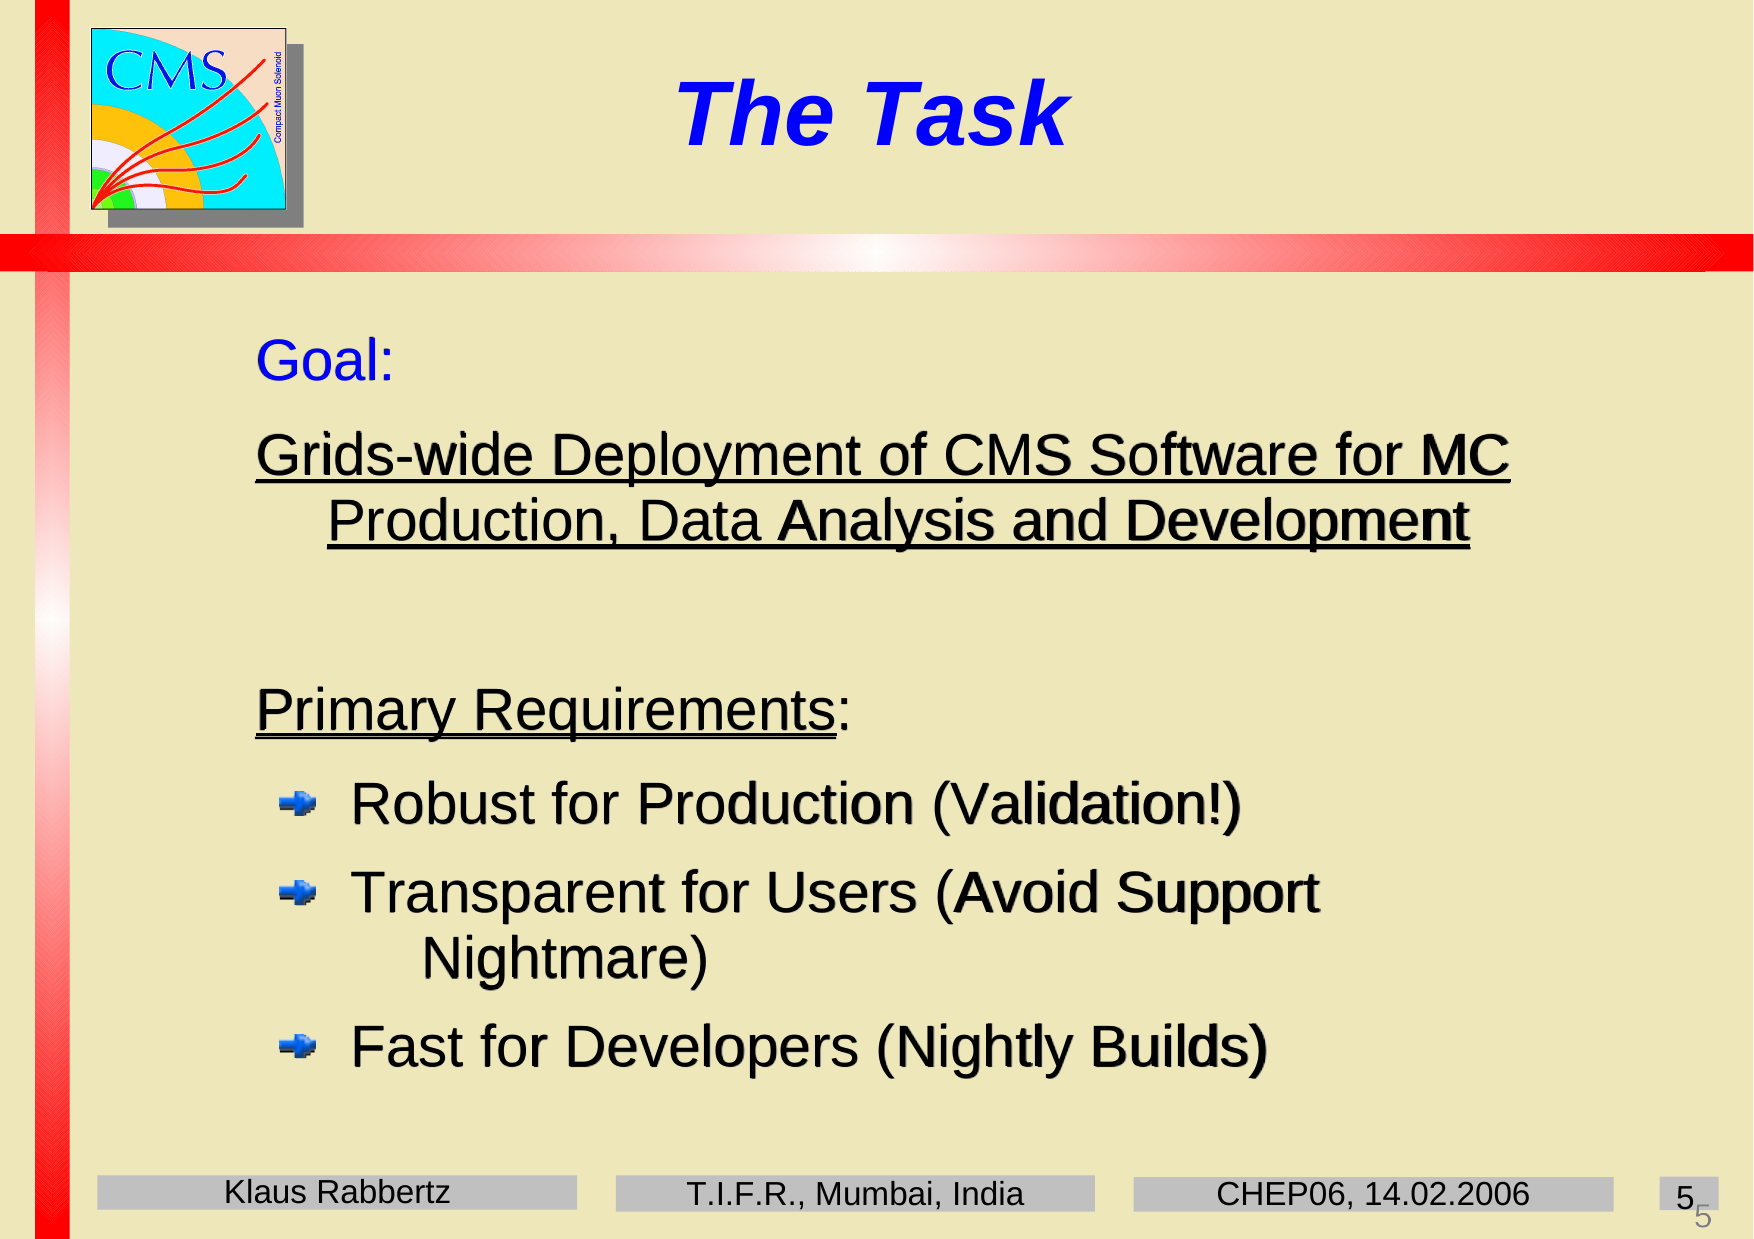

# The Task
Goal:
Grids-wide Deployment of CMS Software for MC Production, Data Analysis and Development
Primary Requirements:
Robust for Production (Validation!)
Transparent for Users (Avoid Support Nightmare)
Fast for Developers (Nightly Builds)